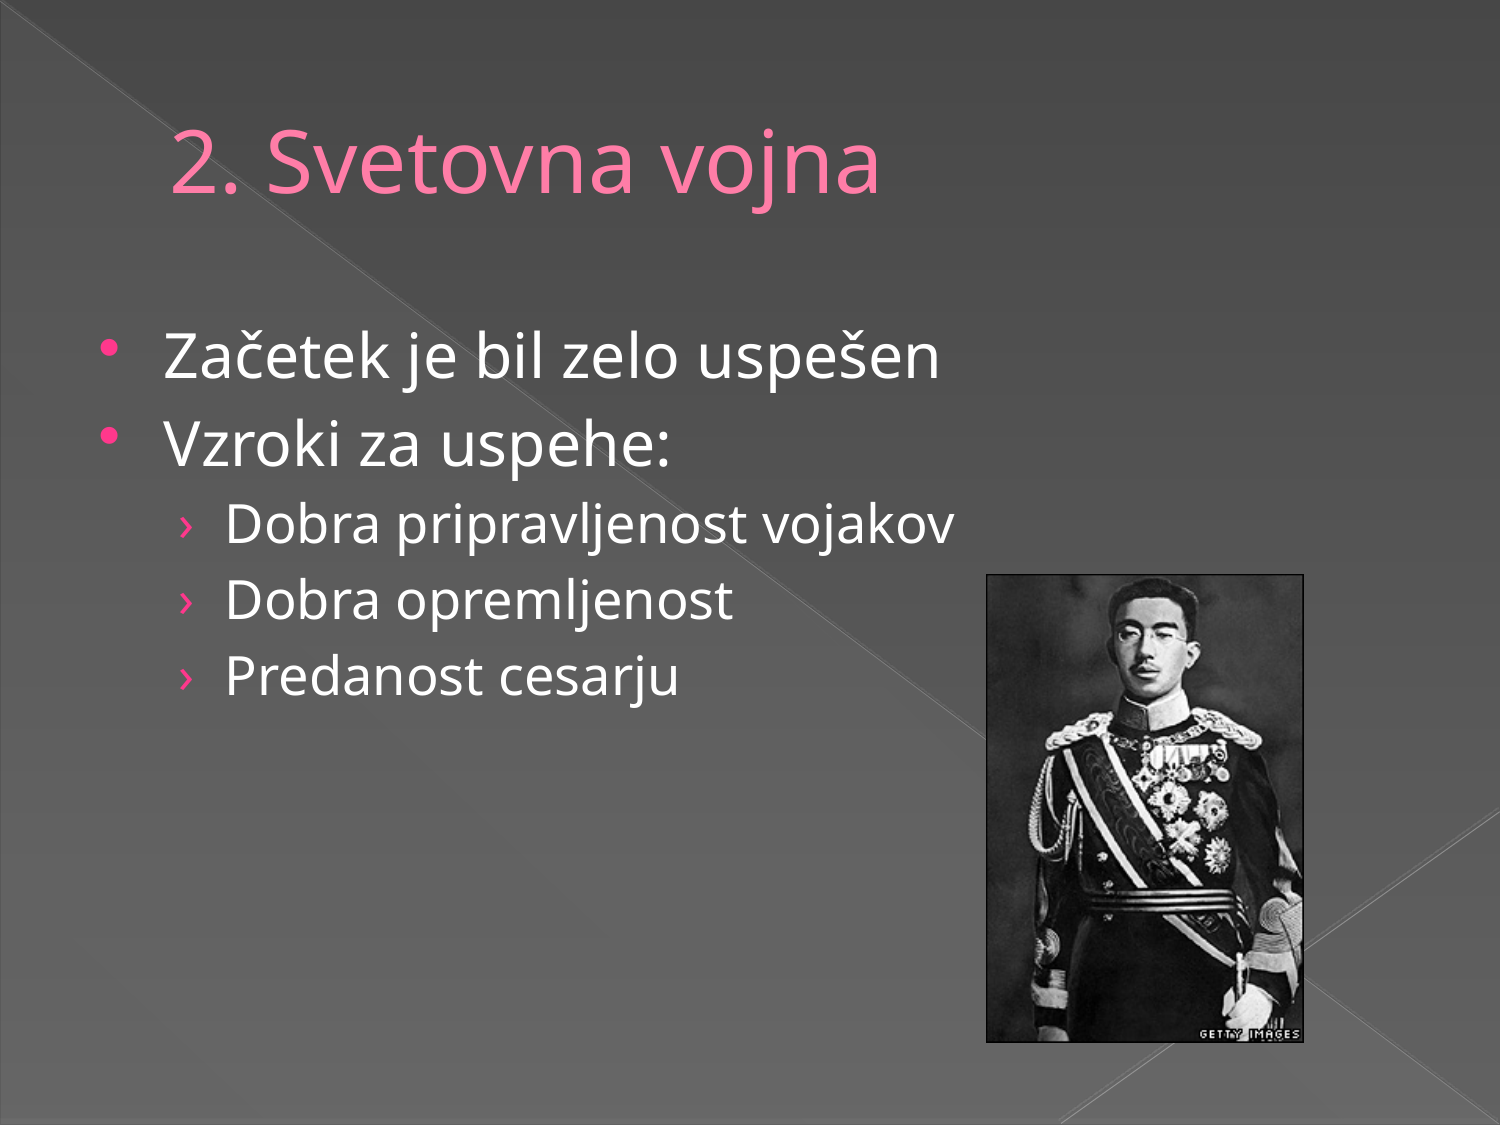

# 2. Svetovna vojna
Začetek je bil zelo uspešen
Vzroki za uspehe:
Dobra pripravljenost vojakov
Dobra opremljenost
Predanost cesarju